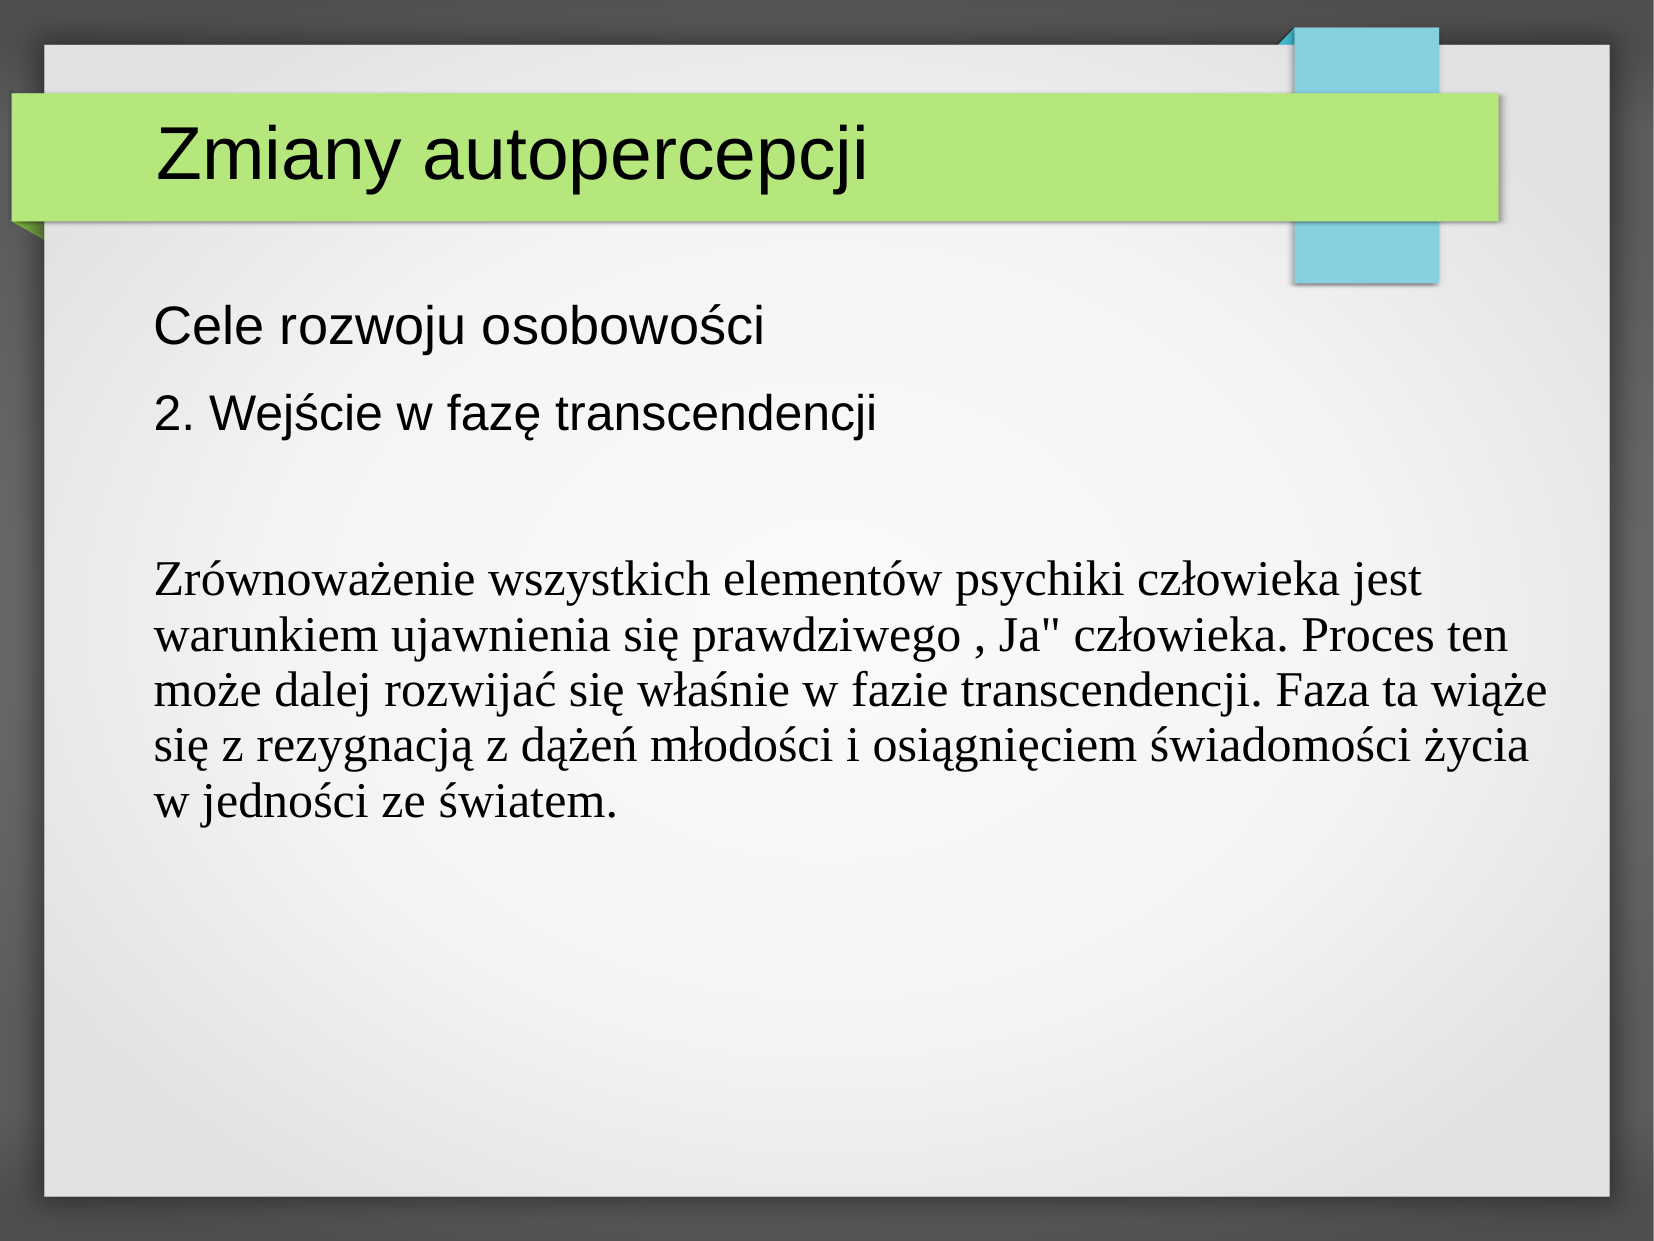

# Zmiany autopercepcji
Cele rozwoju osobowości
2. Wejście w fazę transcendencji
Zrównoważenie wszystkich elementów psychiki człowieka jest warunkiem ujawnienia się prawdziwego , Ja" człowieka. Proces ten może dalej rozwijać się właśnie w fazie transcendencji. Faza ta wiąże się z rezygnacją z dążeń młodości i osiągnięciem świadomości życia w jedności ze światem.